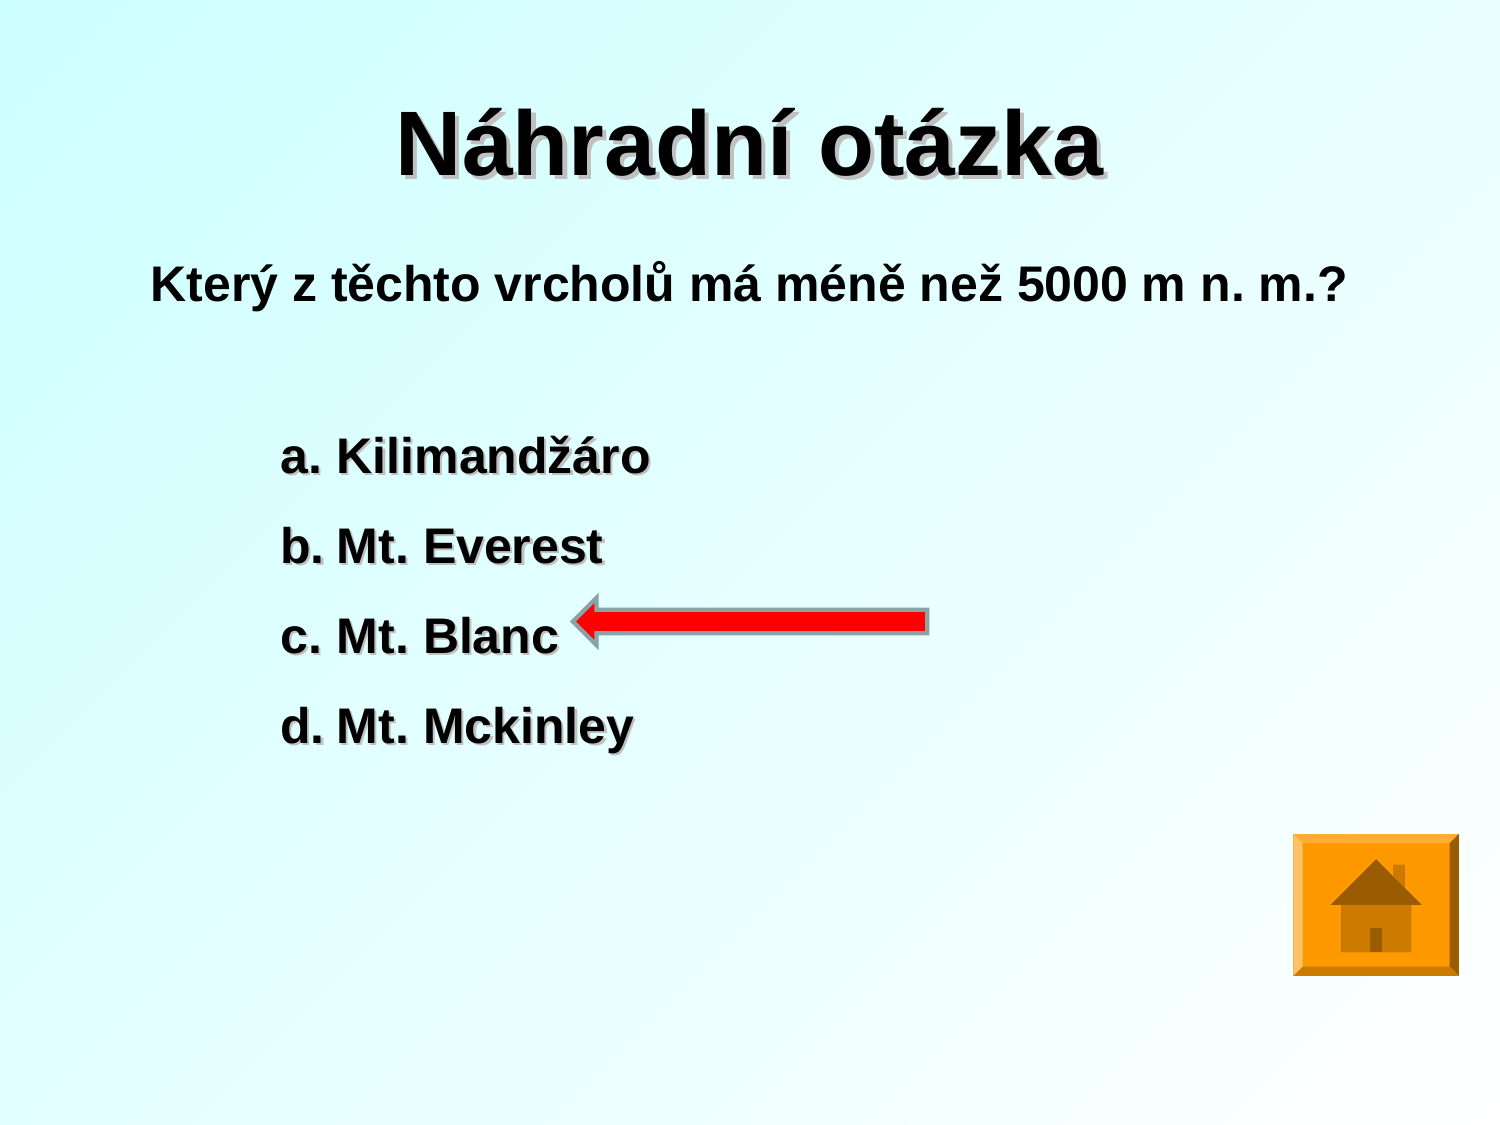

# Náhradní otázka
Který z těchto vrcholů má méně než 5000 m n. m.?
Kilimandžáro
Mt. Everest
Mt. Blanc
Mt. Mckinley